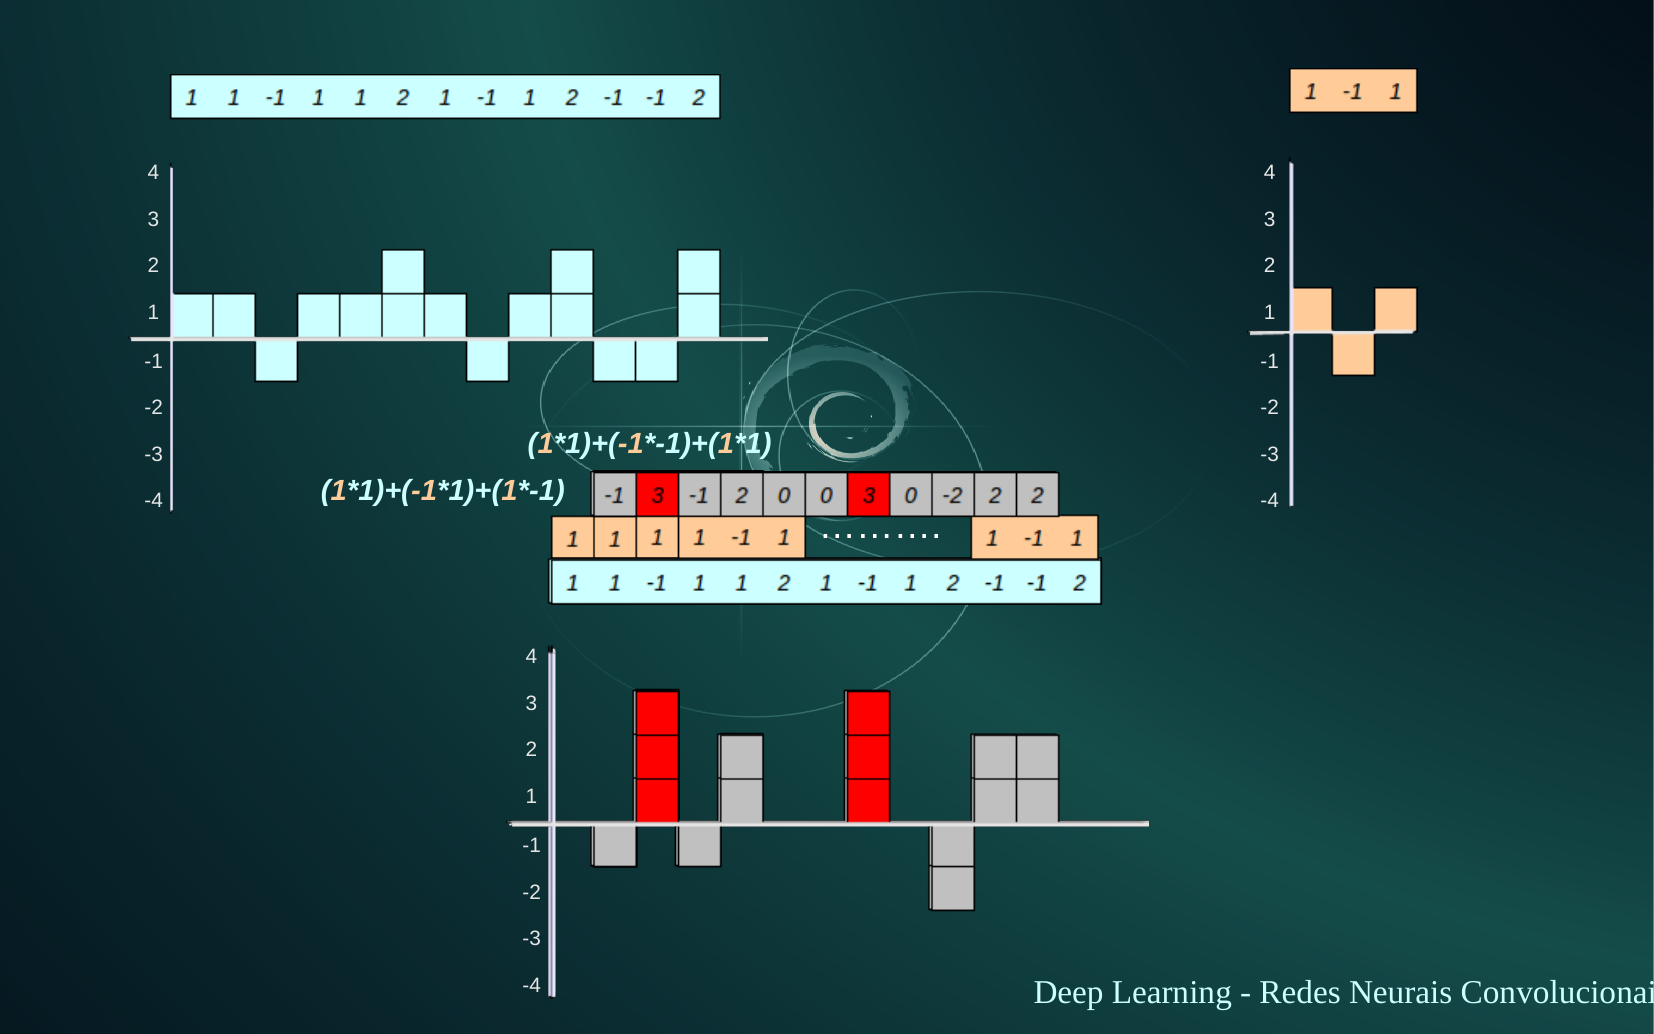

4
3
2
1
4
3
2
1
-1
-2
-3
-4
-1
-2
-3
-4
(1*1)+(-1*-1)+(1*1)
(1*1)+(-1*1)+(1*-1)
……….
4
3
2
1
-1
-2
-3
-4